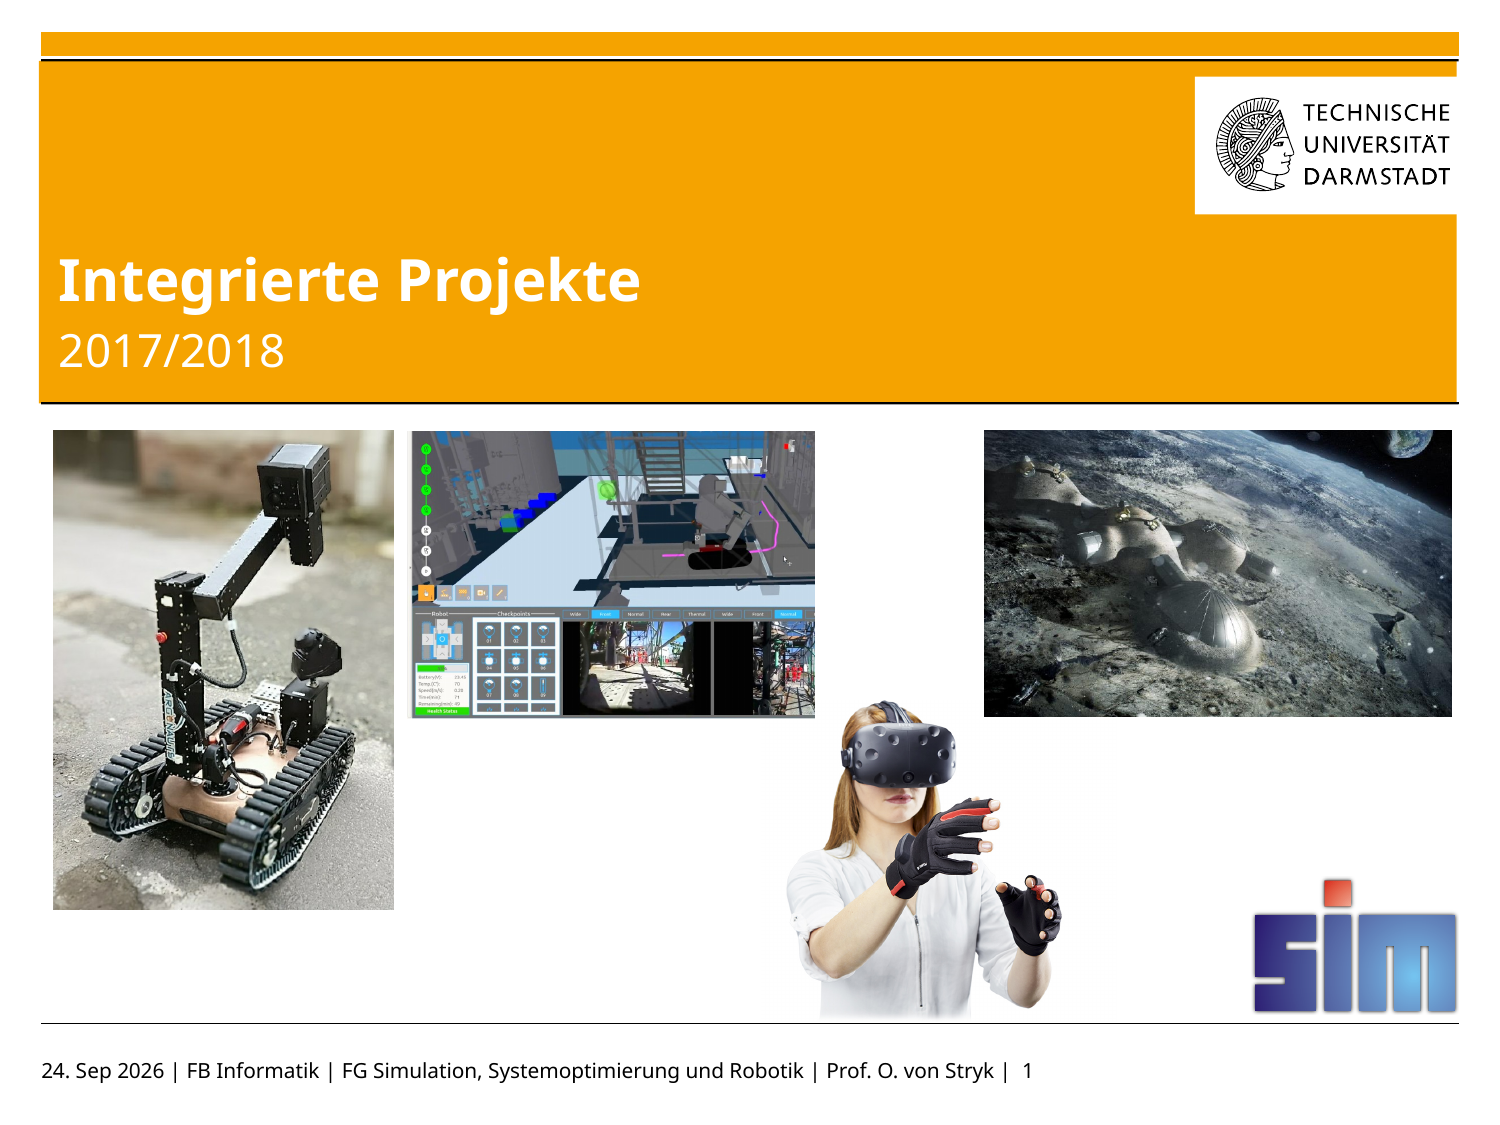

# Integrierte Projekte 2017/2018
FB Informatik | FG Simulation, Systemoptimierung und Robotik | Prof. O. von Stryk